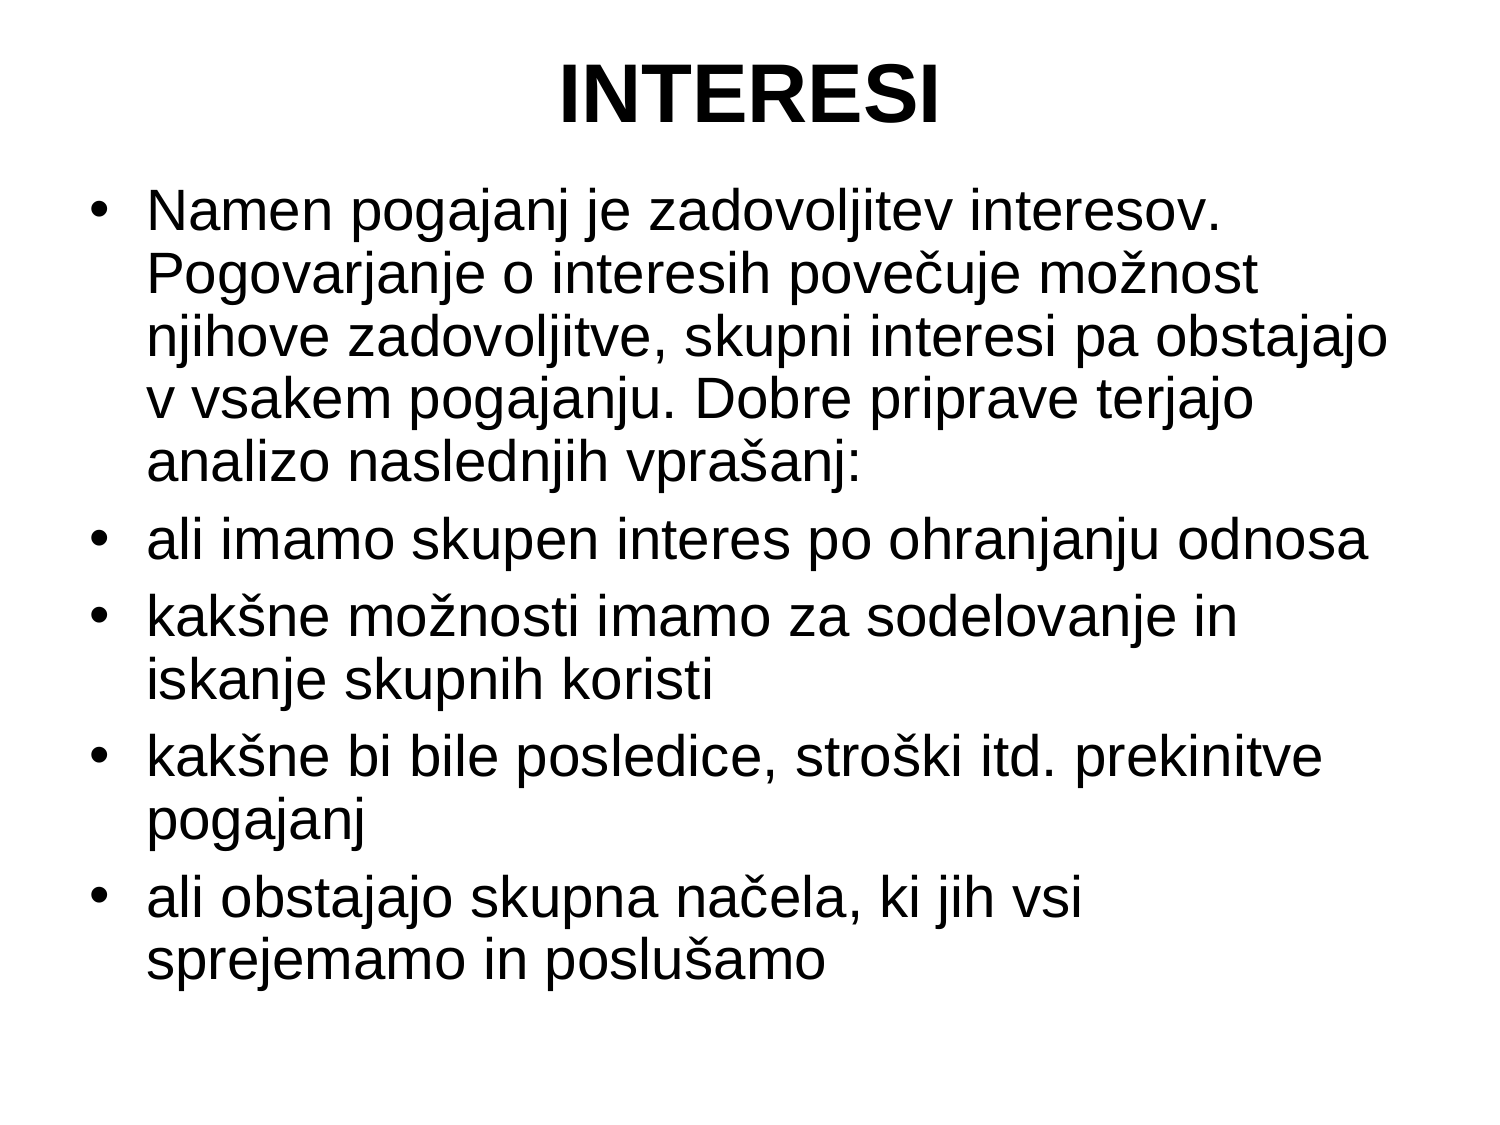

# INTERESI
Namen pogajanj je zadovoljitev interesov. Pogovarjanje o interesih povečuje možnost njihove zadovoljitve, skupni interesi pa obstajajo v vsakem pogajanju. Dobre priprave terjajo analizo naslednjih vprašanj:
ali imamo skupen interes po ohranjanju odnosa
kakšne možnosti imamo za sodelovanje in iskanje skupnih koristi
kakšne bi bile posledice, stroški itd. prekinitve pogajanj
ali obstajajo skupna načela, ki jih vsi sprejemamo in poslušamo